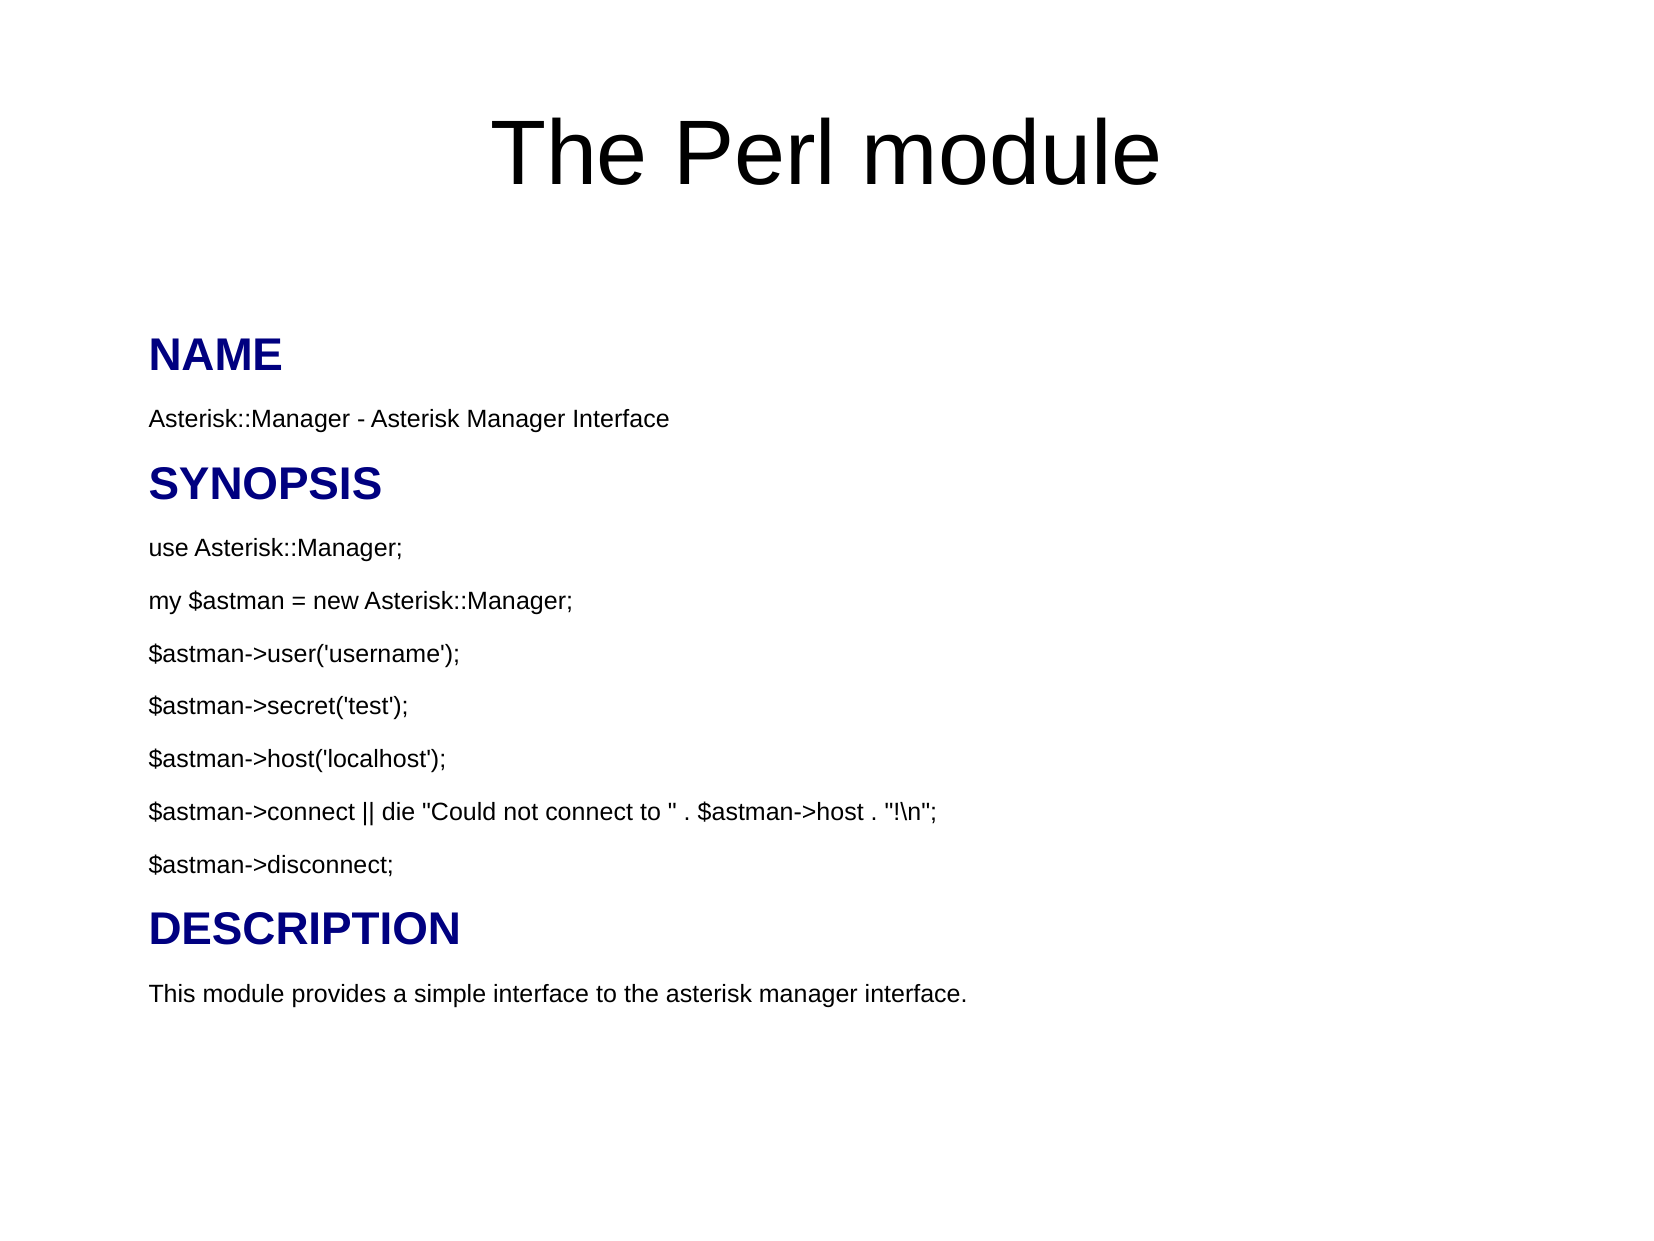

# The Perl module
NAME
Asterisk::Manager - Asterisk Manager Interface
SYNOPSIS
use Asterisk::Manager;
my $astman = new Asterisk::Manager;
$astman->user('username');
$astman->secret('test');
$astman->host('localhost');
$astman->connect || die "Could not connect to " . $astman->host . "!\n";
$astman->disconnect;
DESCRIPTION
This module provides a simple interface to the asterisk manager interface.